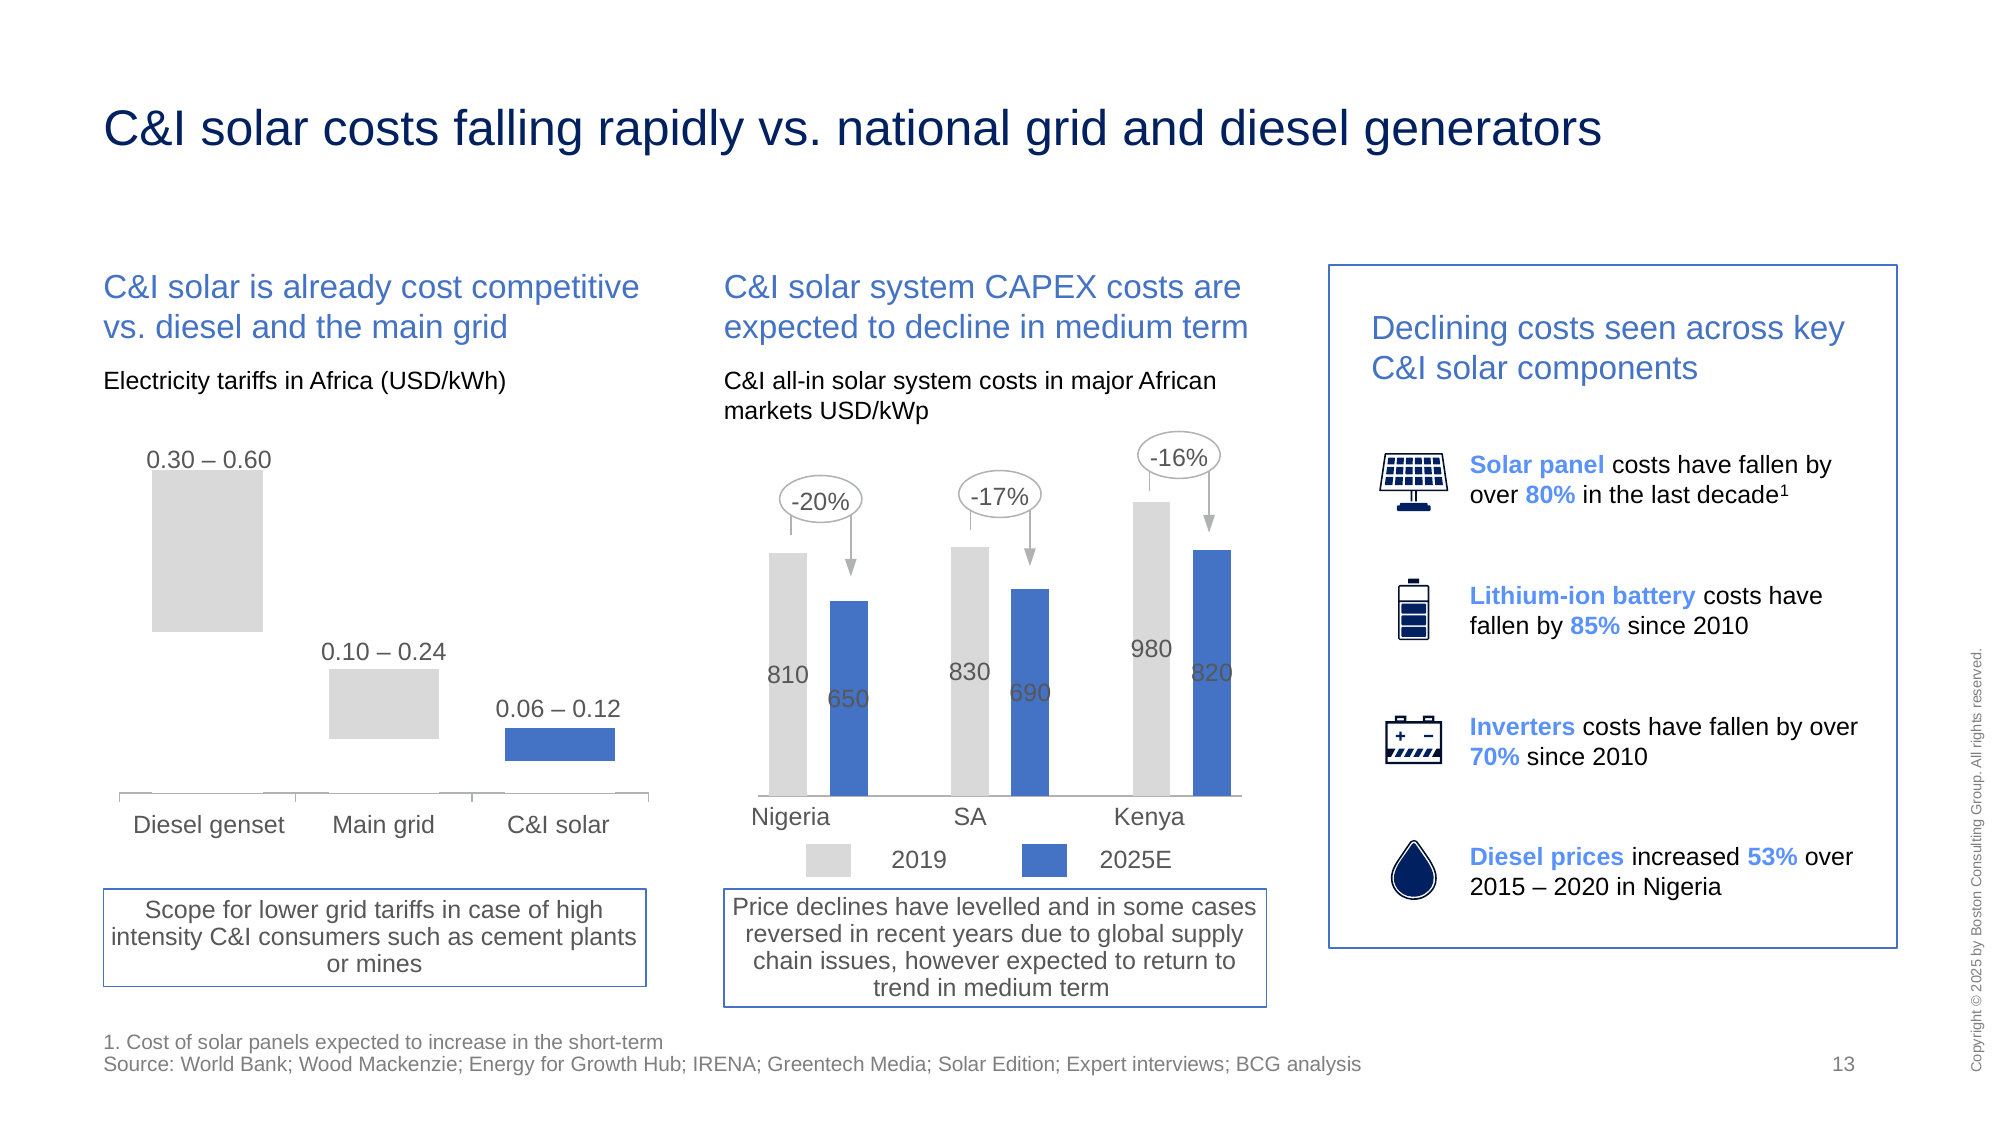

# C&I solar costs falling rapidly vs. national grid and diesel generators
C&I solar is already cost competitive vs. diesel and the main grid
C&I solar system CAPEX costs are expected to decline in medium term
Declining costs seen across key C&I solar components
Electricity tariffs in Africa (USD/kWh)
C&I all-in solar system costs in major African markets USD/kWp
Solar panel costs have fallen by over 80% in the last decade1
-16%
0.30 – 0.60
### Chart
| Category | Series1 | Series2 |
|---|---|---|
| 1 | 0.3 | 0.3 |
| 2 | 0.1 | 0.13 |
| 3 | 0.06 | 0.06 |-17%
-20%
### Chart
| Category | Series1 |
|---|---|
| 1 | 810.0 |
| 2 | 650.0 |
| 3 | None |
| 4 | 830.0 |
| 5 | 690.0 |
| 6 | None |
| 7 | 980.0 |
| 8 | 820.0 |Lithium-ion battery costs have fallen by 85% since 2010
0.10 – 0.24
Inverters costs have fallen by over 70% since 2010
0.06 – 0.12
Nigeria
SA
Kenya
Diesel genset
Main grid
C&I solar
Diesel prices increased 53% over 2015 – 2020 in Nigeria
2019
2025E
Scope for lower grid tariffs in case of high intensity C&I consumers such as cement plants or mines
Price declines have levelled and in some cases reversed in recent years due to global supply chain issues, however expected to return to trend in medium term
1. Cost of solar panels expected to increase in the short-term
Source: World Bank; Wood Mackenzie; Energy for Growth Hub; IRENA; Greentech Media; Solar Edition; Expert interviews; BCG analysis